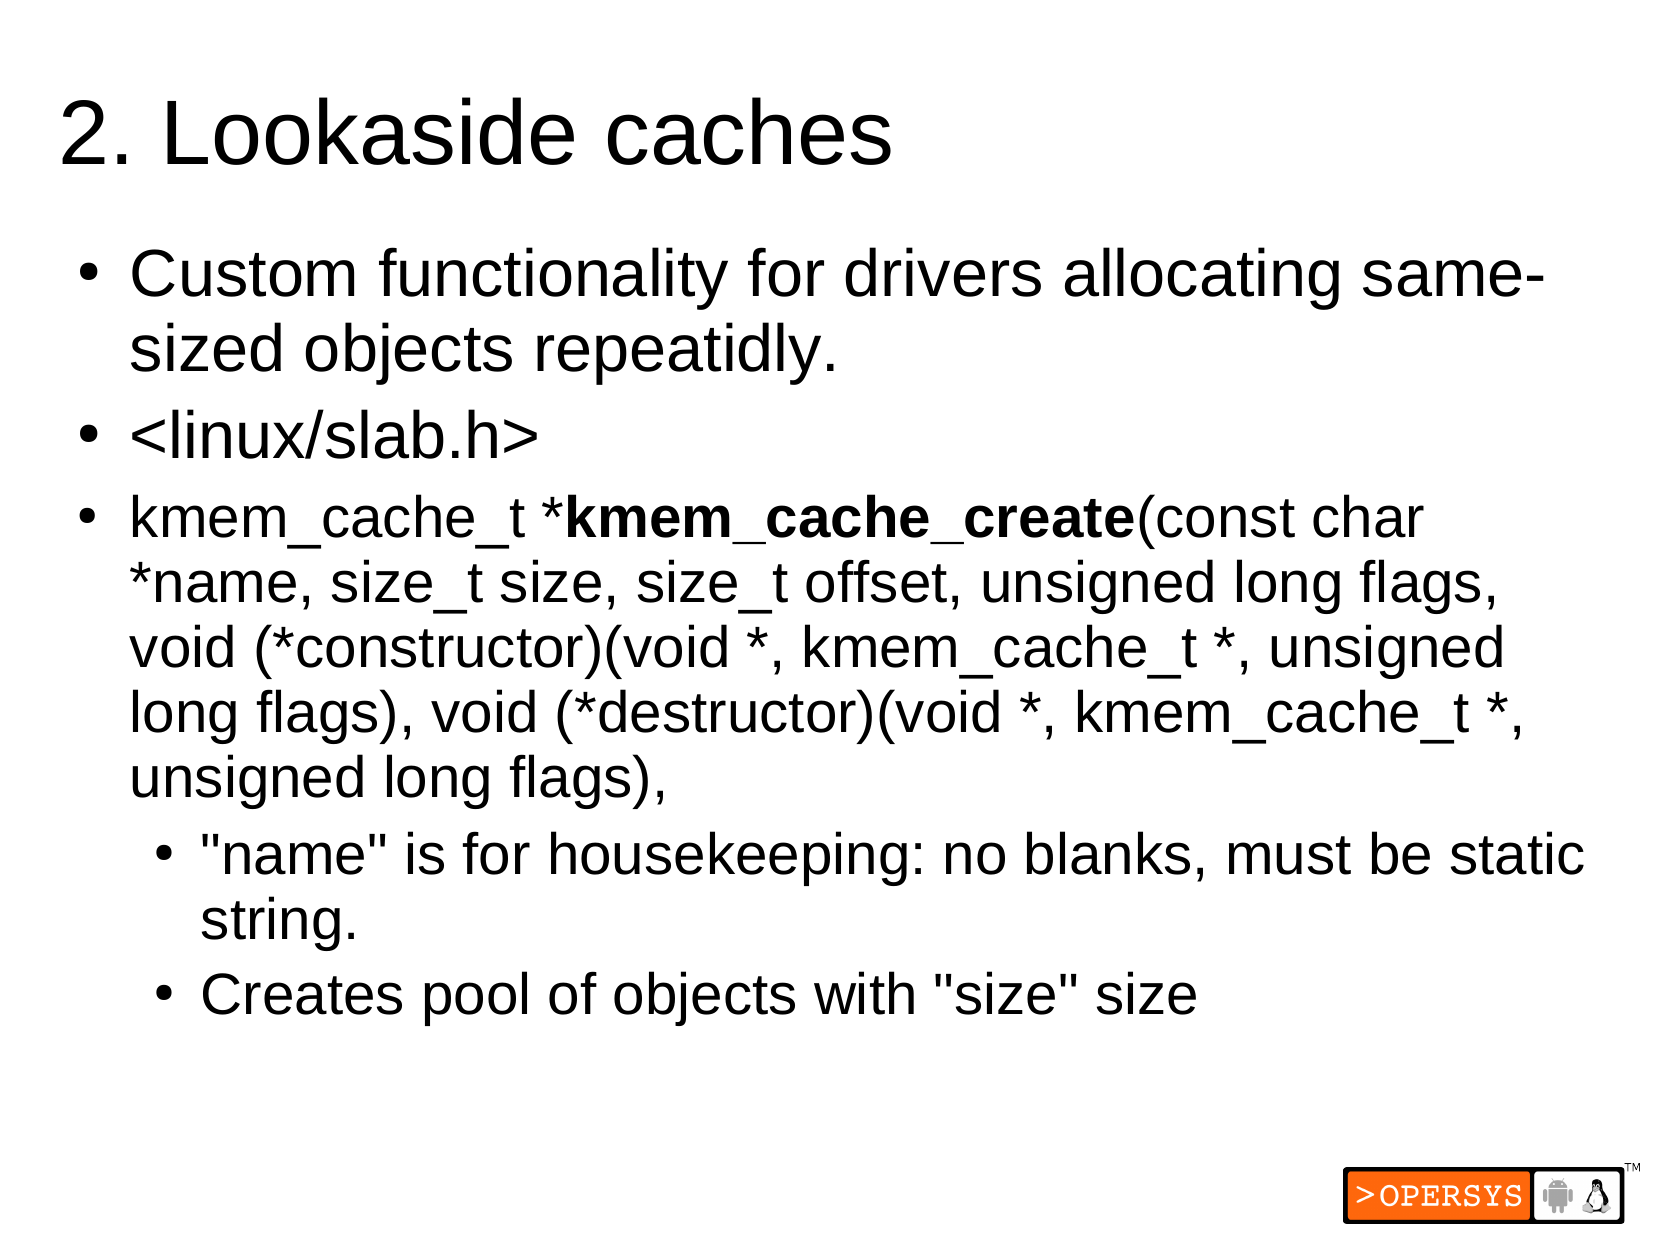

# 2. Lookaside caches
Custom functionality for drivers allocating same-sized objects repeatidly.
<linux/slab.h>
kmem_cache_t *kmem_cache_create(const char *name, size_t size, size_t offset, unsigned long flags, void (*constructor)(void *, kmem_cache_t *, unsigned long flags), void (*destructor)(void *, kmem_cache_t *, unsigned long flags),
"name" is for housekeeping: no blanks, must be static string.
Creates pool of objects with "size" size